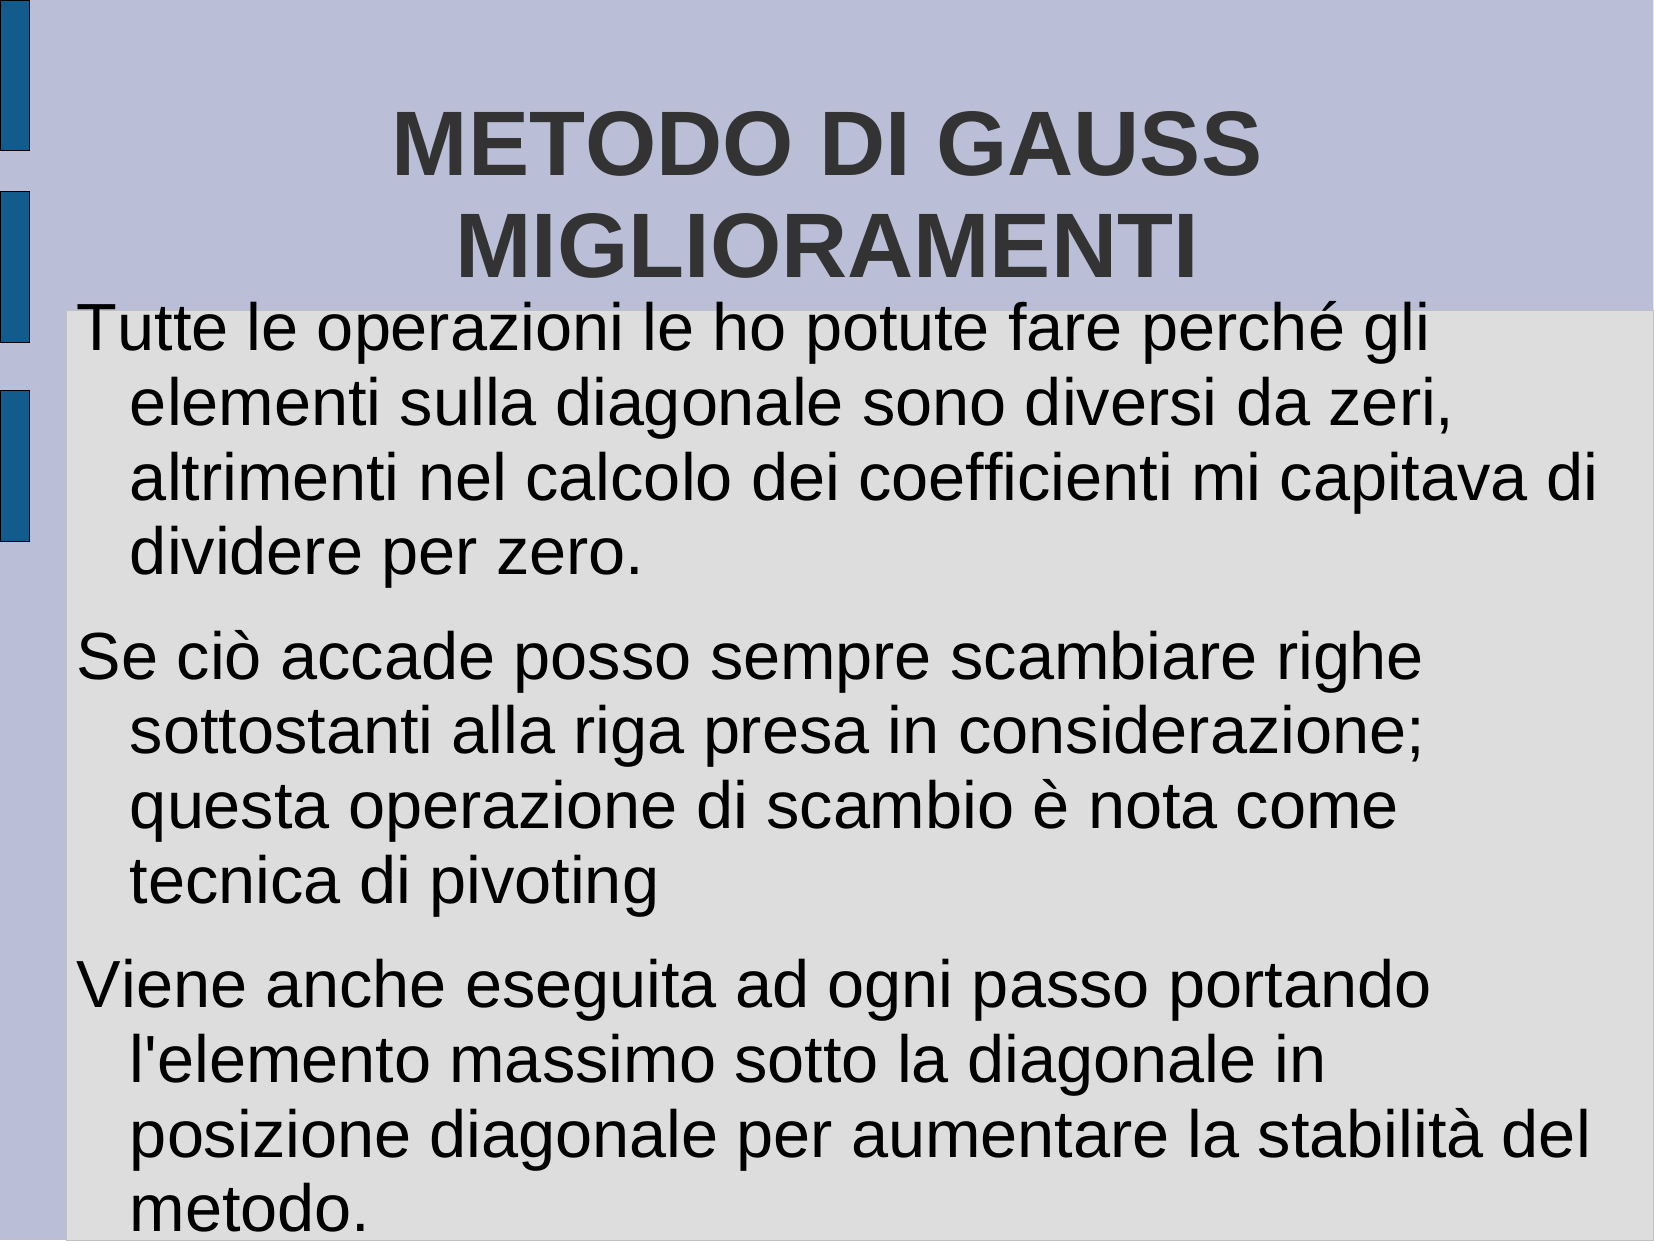

# METODO DI GAUSS MIGLIORAMENTI
Tutte le operazioni le ho potute fare perché gli elementi sulla diagonale sono diversi da zeri, altrimenti nel calcolo dei coefficienti mi capitava di dividere per zero.
Se ciò accade posso sempre scambiare righe sottostanti alla riga presa in considerazione; questa operazione di scambio è nota come tecnica di pivoting
Viene anche eseguita ad ogni passo portando l'elemento massimo sotto la diagonale in posizione diagonale per aumentare la stabilità del metodo.